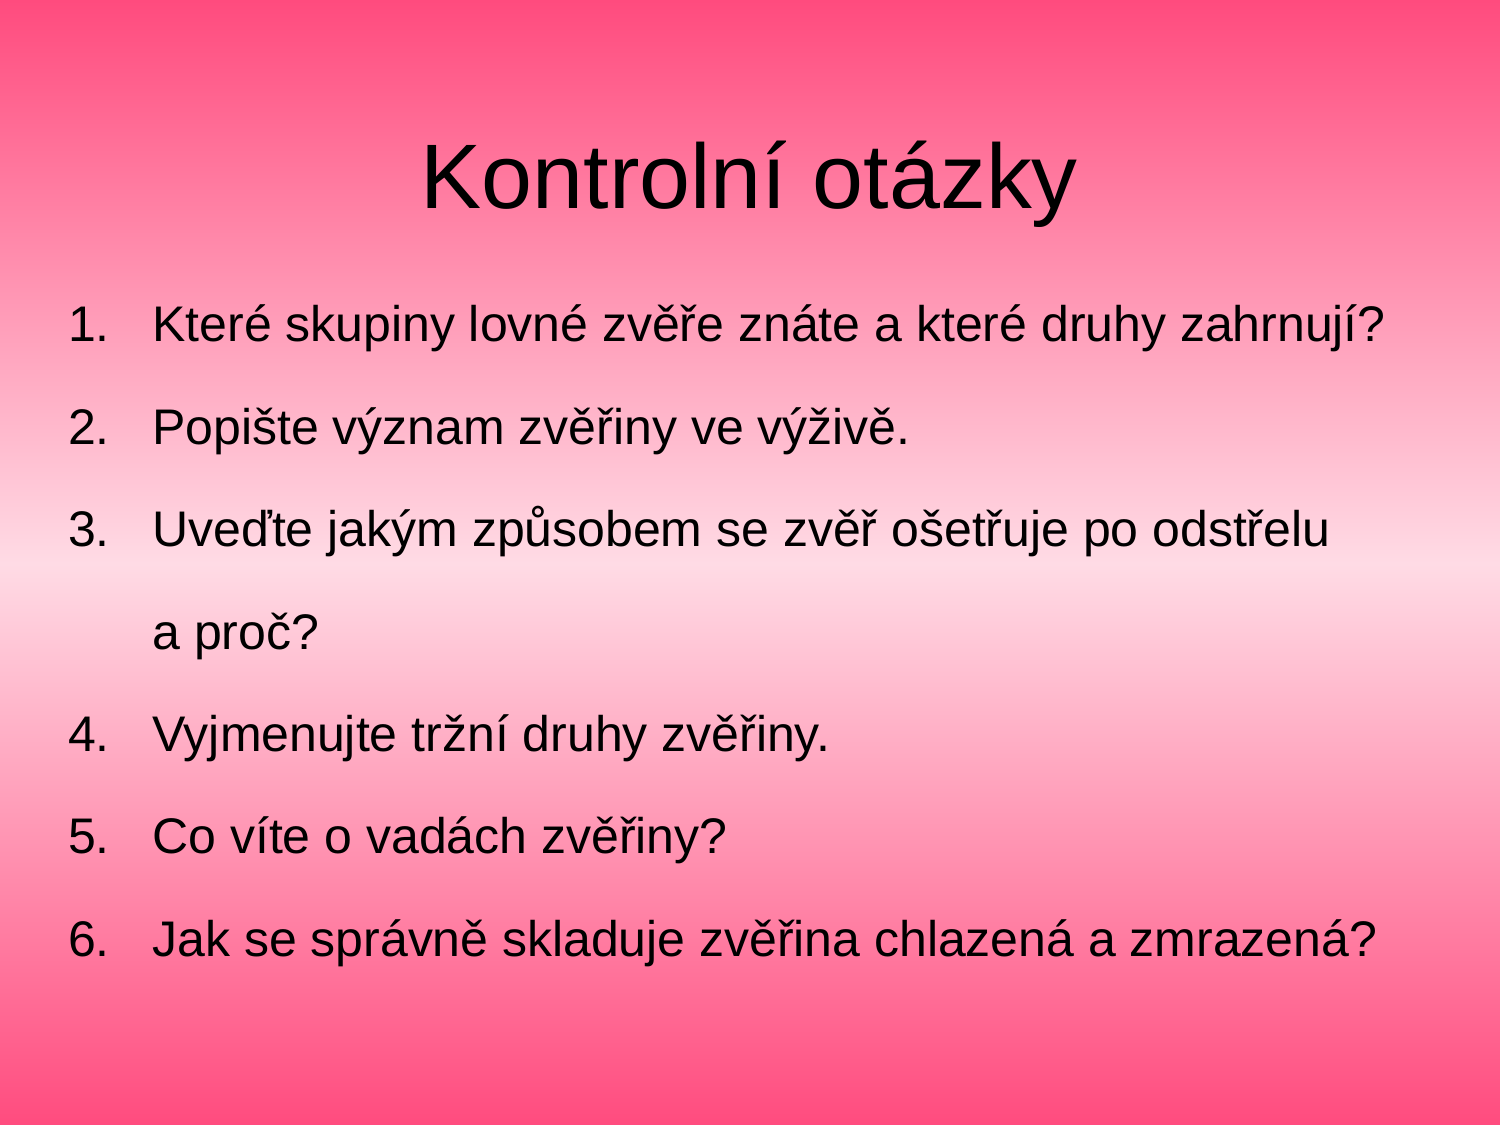

# Kontrolní otázky
Které skupiny lovné zvěře znáte a které druhy zahrnují?
Popište význam zvěřiny ve výživě.
Uveďte jakým způsobem se zvěř ošetřuje po odstřelu
	a proč?
4.	Vyjmenujte tržní druhy zvěřiny.
5.	Co víte o vadách zvěřiny?
6.	Jak se správně skladuje zvěřina chlazená a zmrazená?